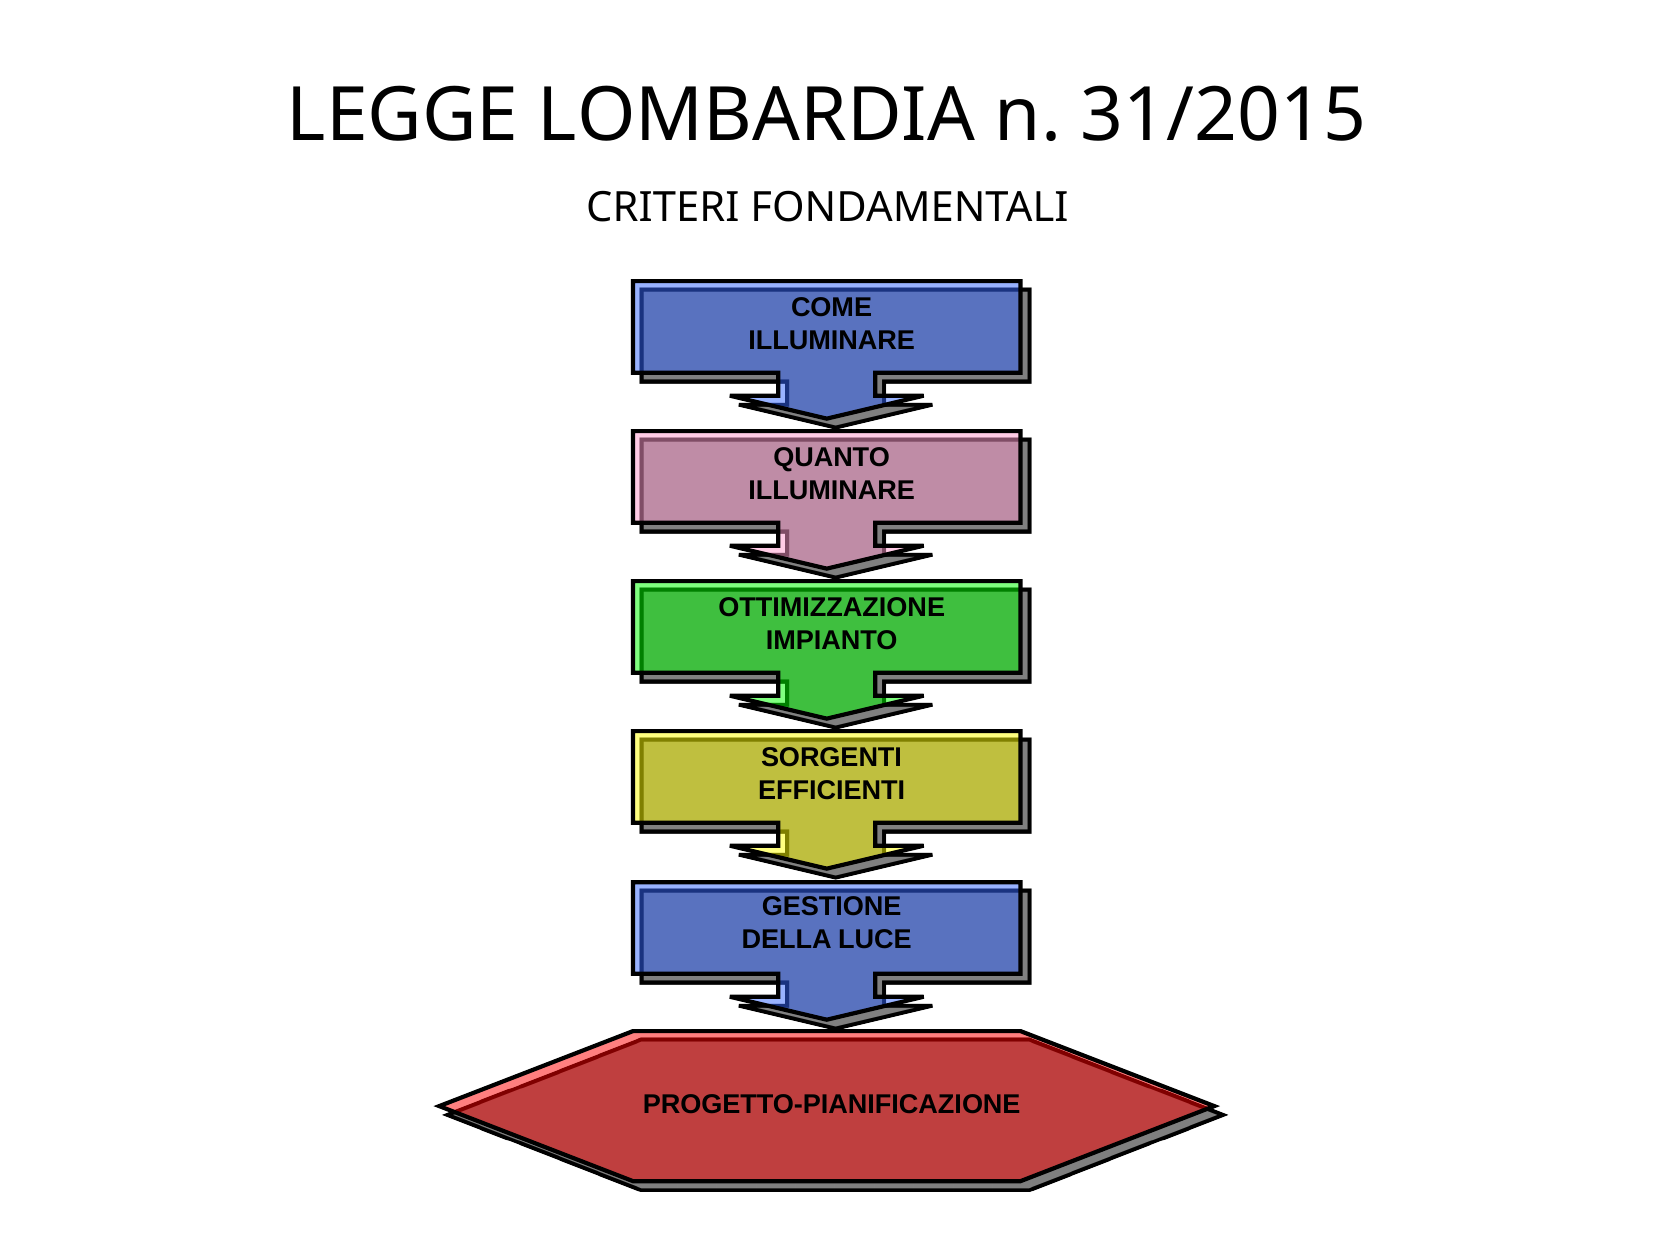

# LEGGE LOMBARDIA n. 31/2015
CRITERI FONDAMENTALI
COME
ILLUMINARE
QUANTO
ILLUMINARE
OTTIMIZZAZIONE
IMPIANTO
SORGENTI
EFFICIENTI
GESTIONE DELLA LUCE
PROGETTO-PIANIFICAZIONE